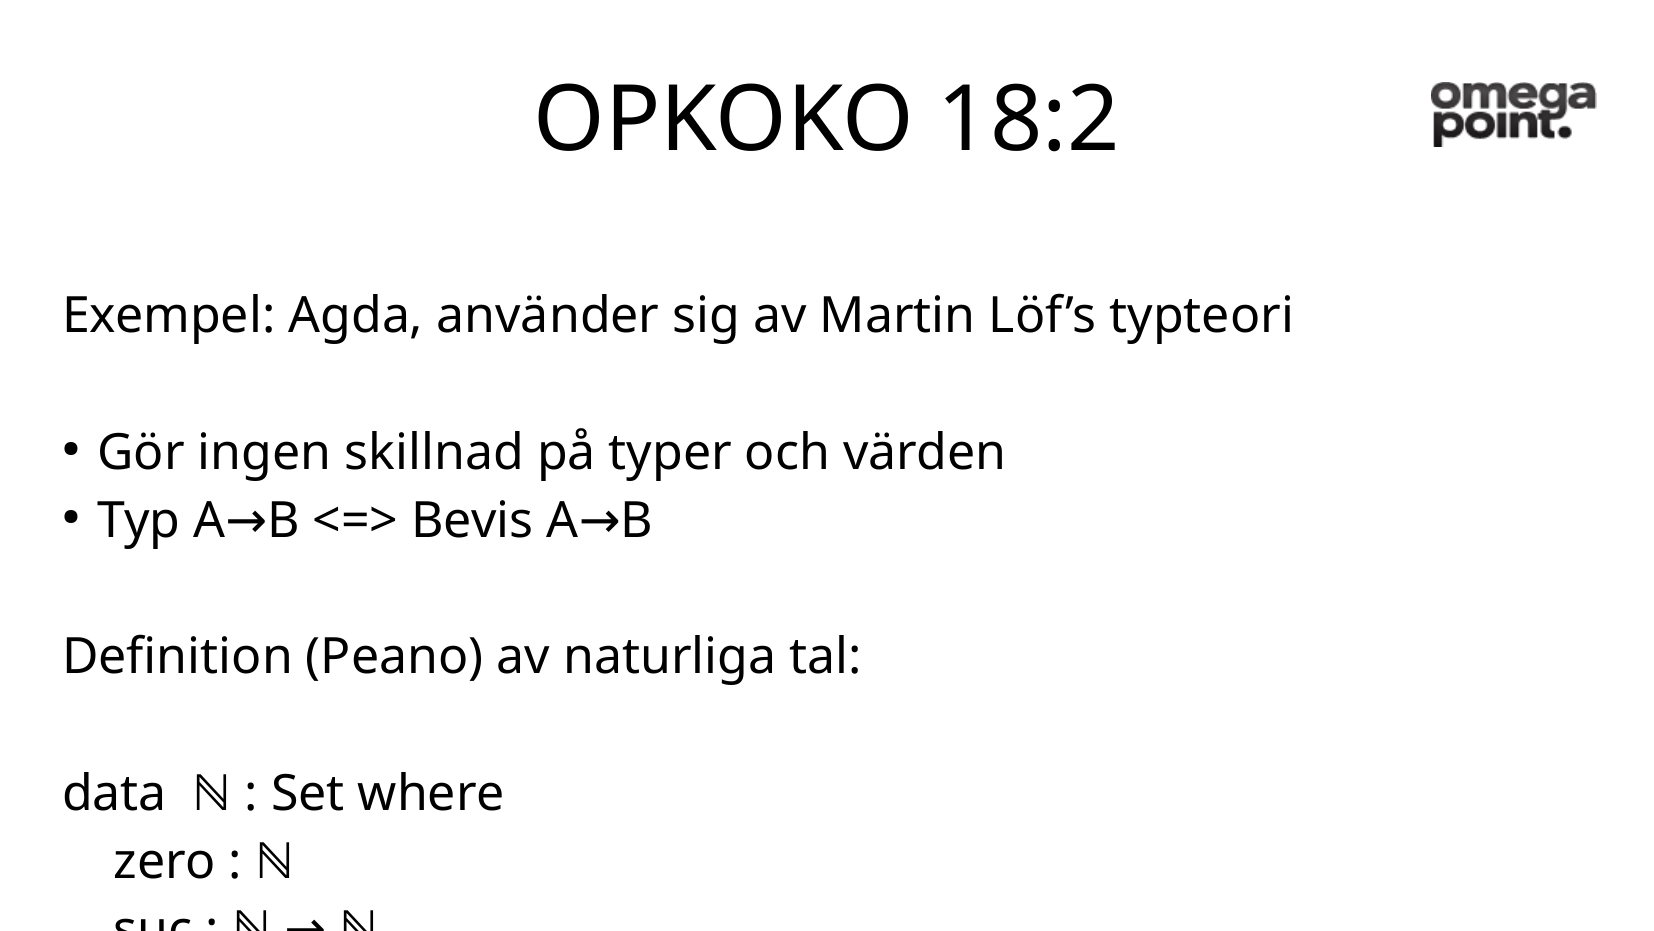

# OPKOKO 18:2
Exempel: Agda, använder sig av Martin Löf’s typteori
Gör ingen skillnad på typer och värden
Typ A→B <=> Bevis A→B
Definition (Peano) av naturliga tal:
data ℕ : Set where
 zero : ℕ
 suc : ℕ → ℕ